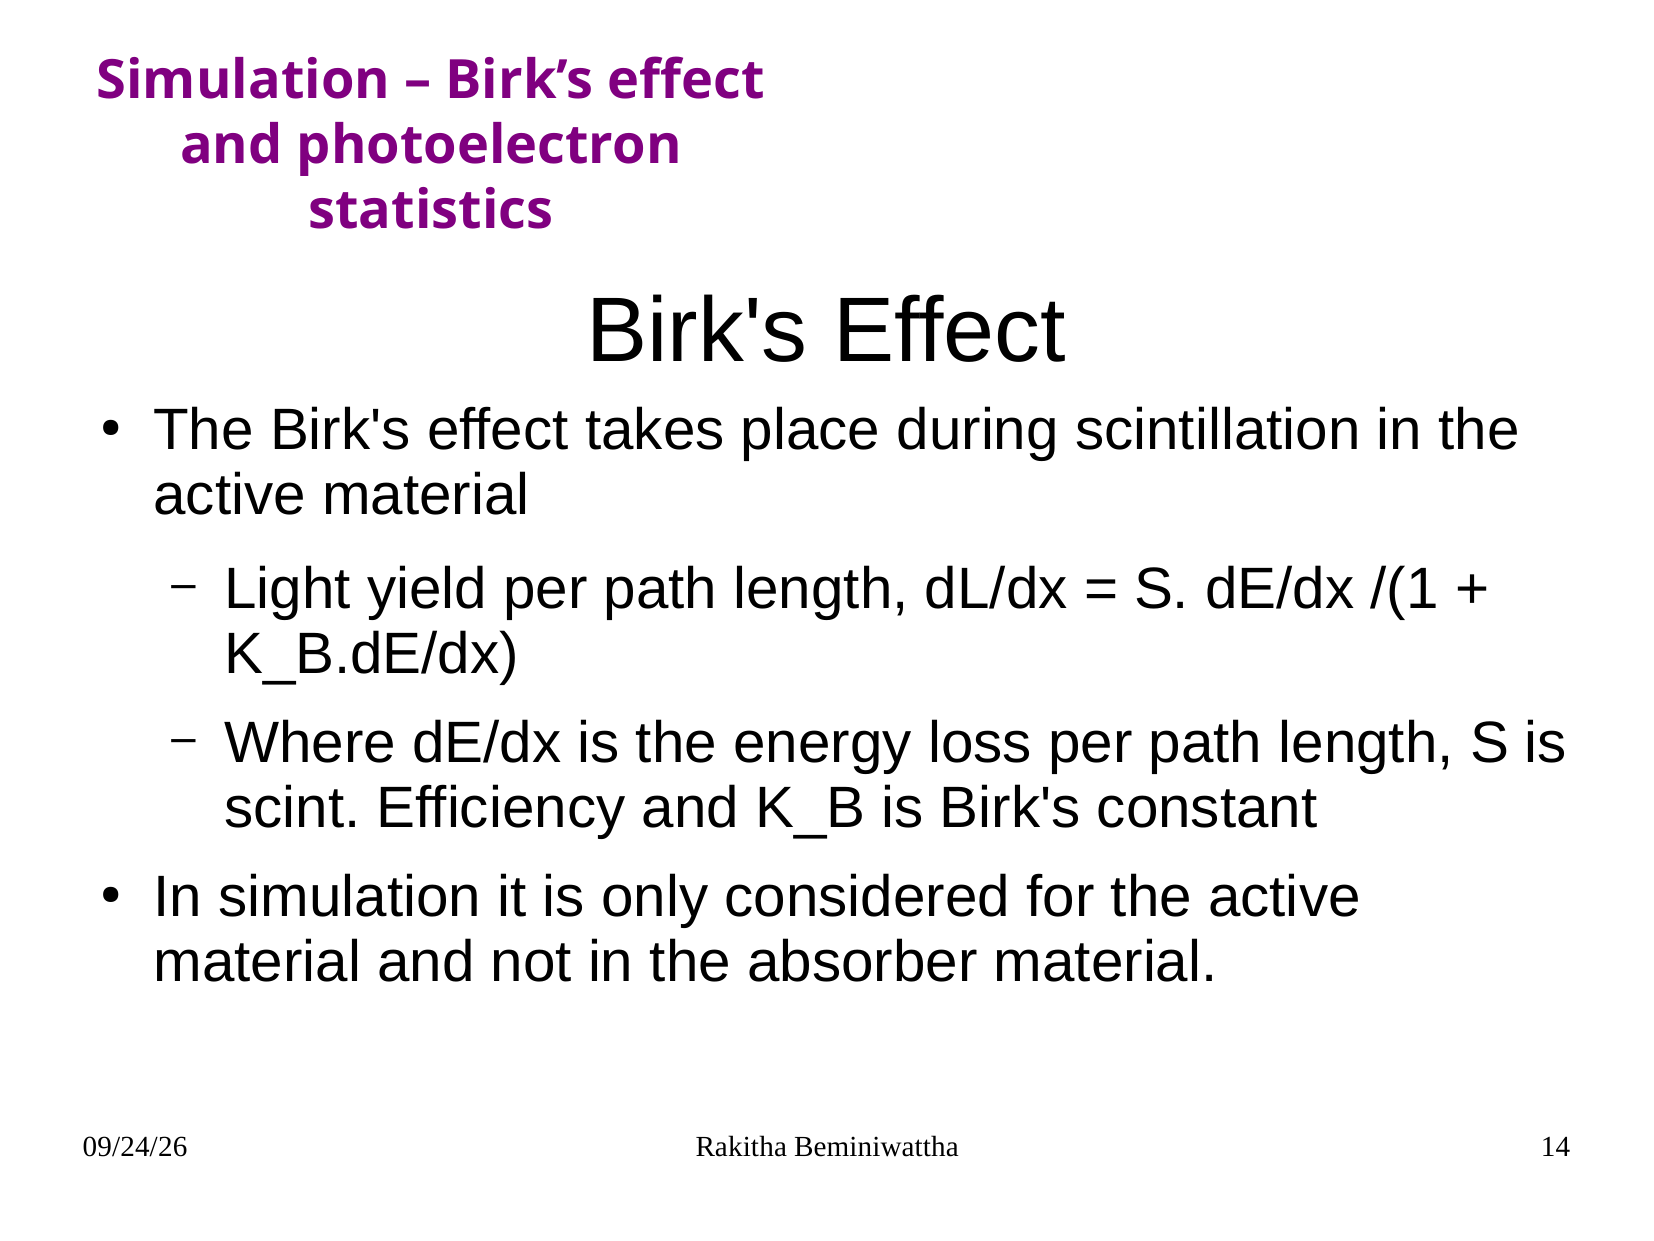

Simulation – Birk’s effect and photoelectron statistics
# Birk's Effect
The Birk's effect takes place during scintillation in the active material
Light yield per path length, dL/dx = S. dE/dx /(1 + K_B.dE/dx)
Where dE/dx is the energy loss per path length, S is scint. Efficiency and K_B is Birk's constant
In simulation it is only considered for the active material and not in the absorber material.